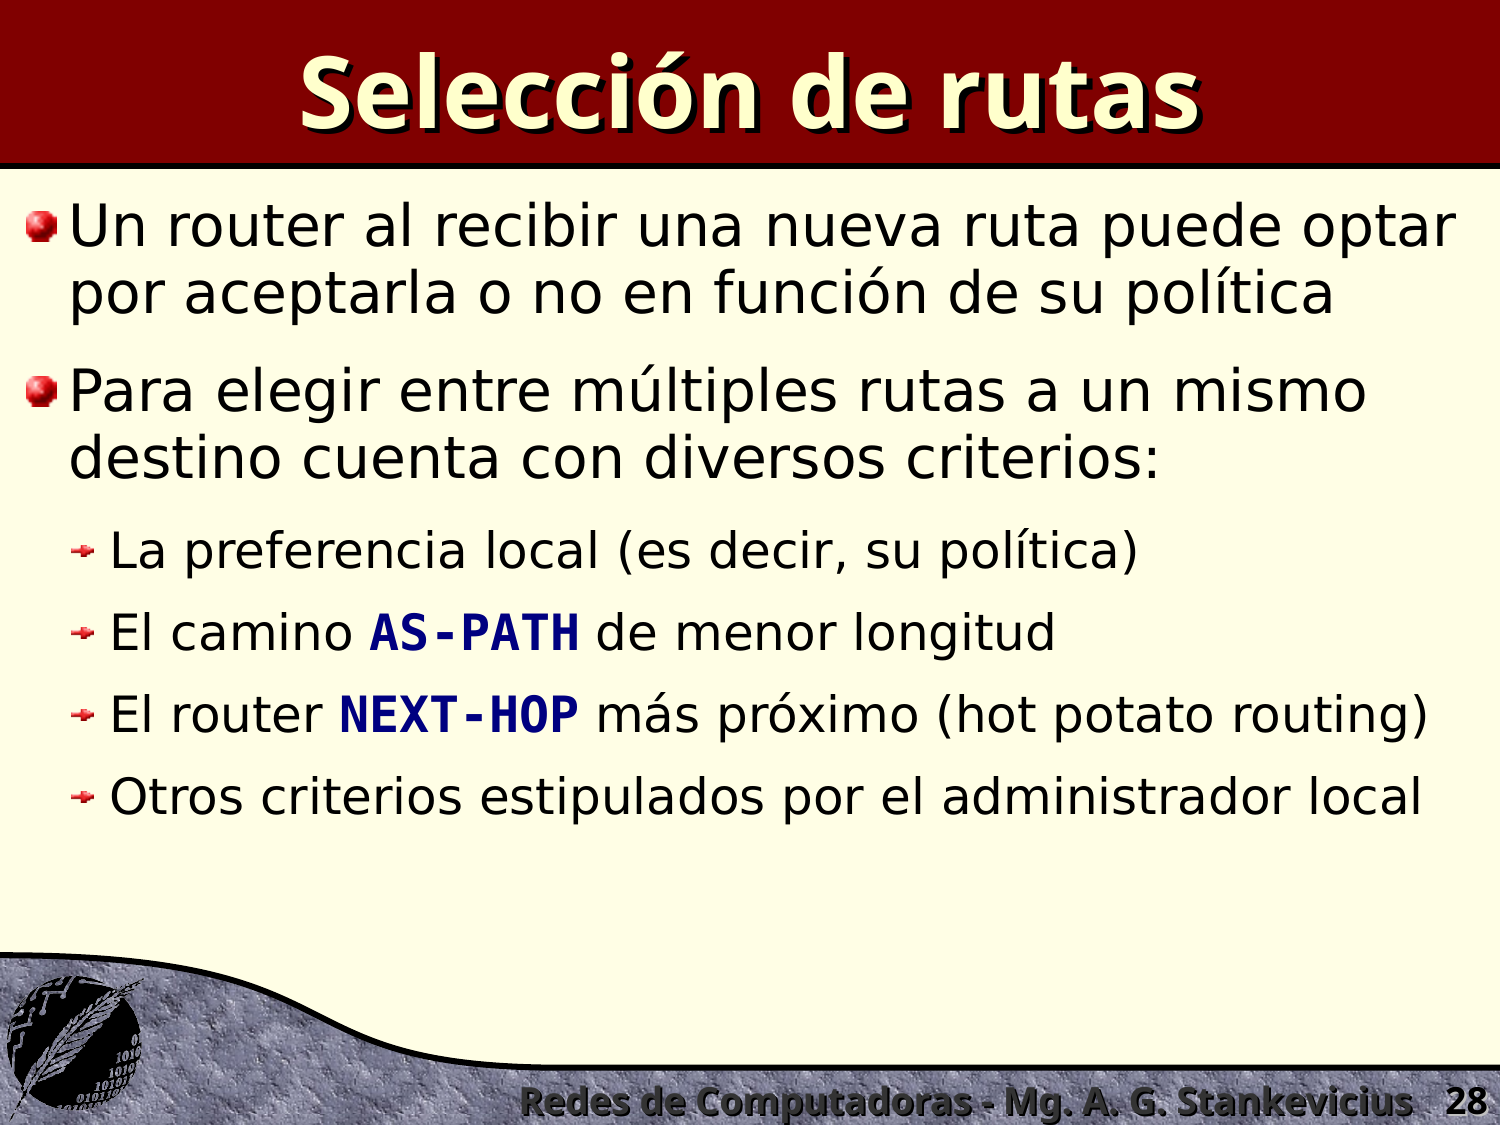

# Selección de rutas
Un router al recibir una nueva ruta puede optar por aceptarla o no en función de su política
Para elegir entre múltiples rutas a un mismo destino cuenta con diversos criterios:
La preferencia local (es decir, su política)
El camino AS-PATH de menor longitud
El router NEXT-HOP más próximo (hot potato routing)
Otros criterios estipulados por el administrador local
28